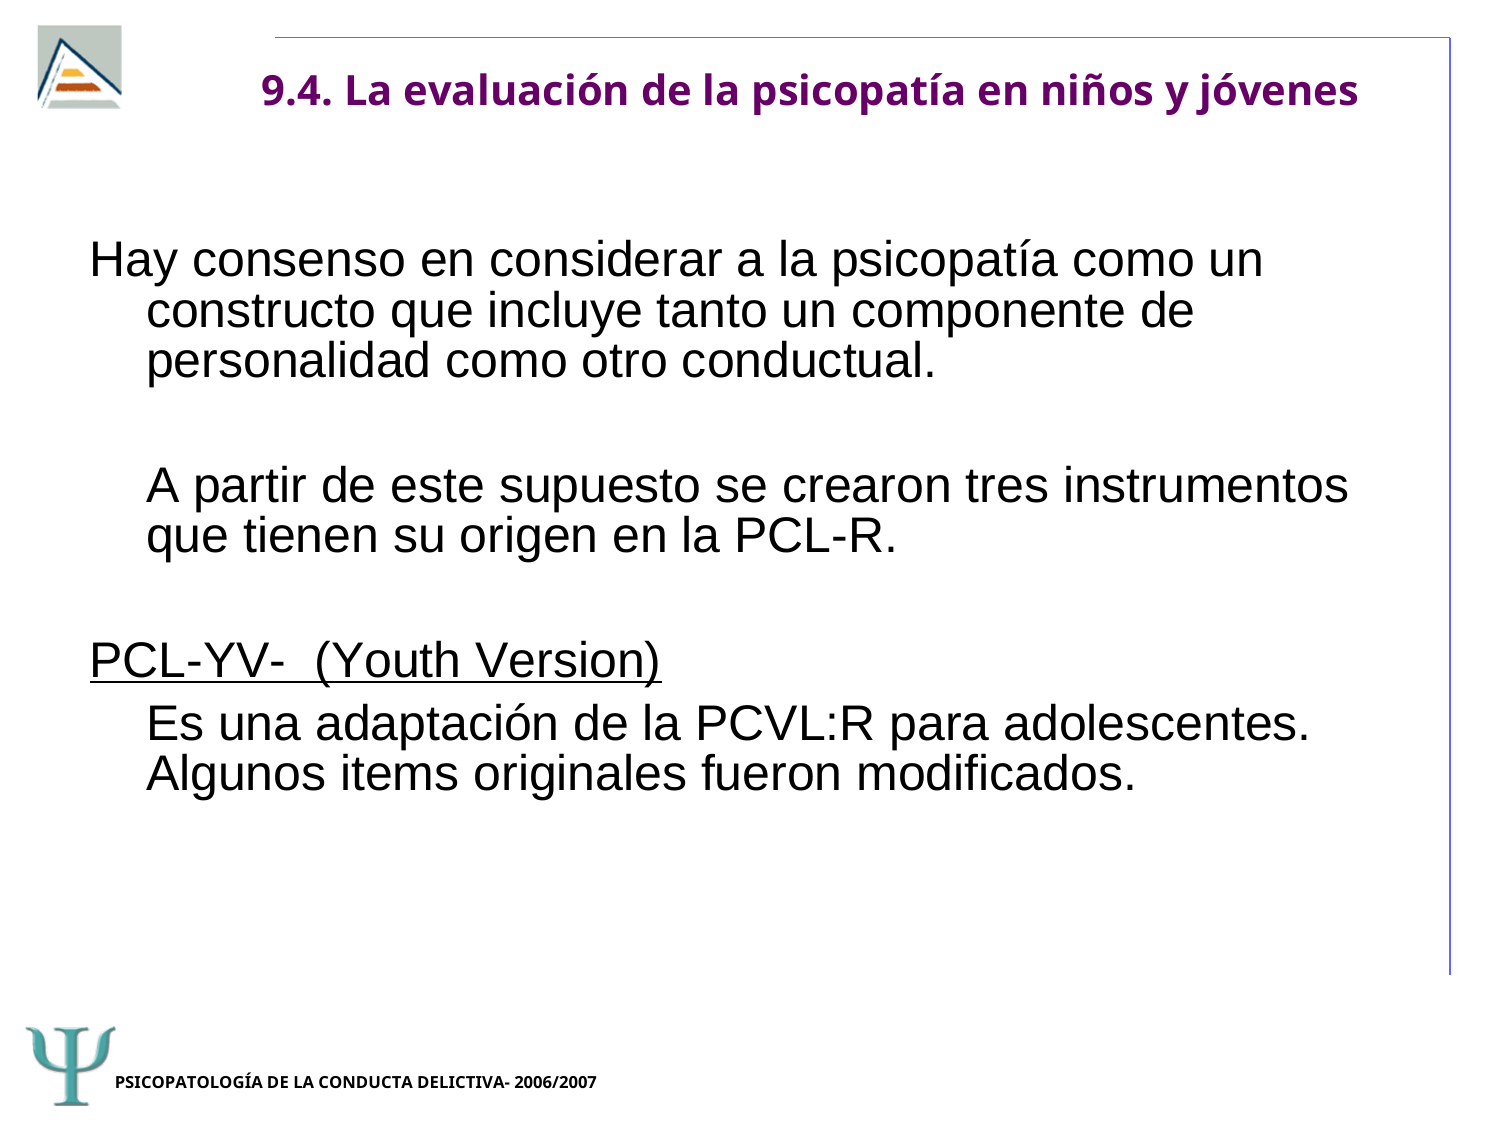

# 9.4. La evaluación de la psicopatía en niños y jóvenes
Hay consenso en considerar a la psicopatía como un constructo que incluye tanto un componente de personalidad como otro conductual.
	A partir de este supuesto se crearon tres instrumentos que tienen su origen en la PCL-R.
PCL-YV- (Youth Version)
	Es una adaptación de la PCVL:R para adolescentes. Algunos items originales fueron modificados.